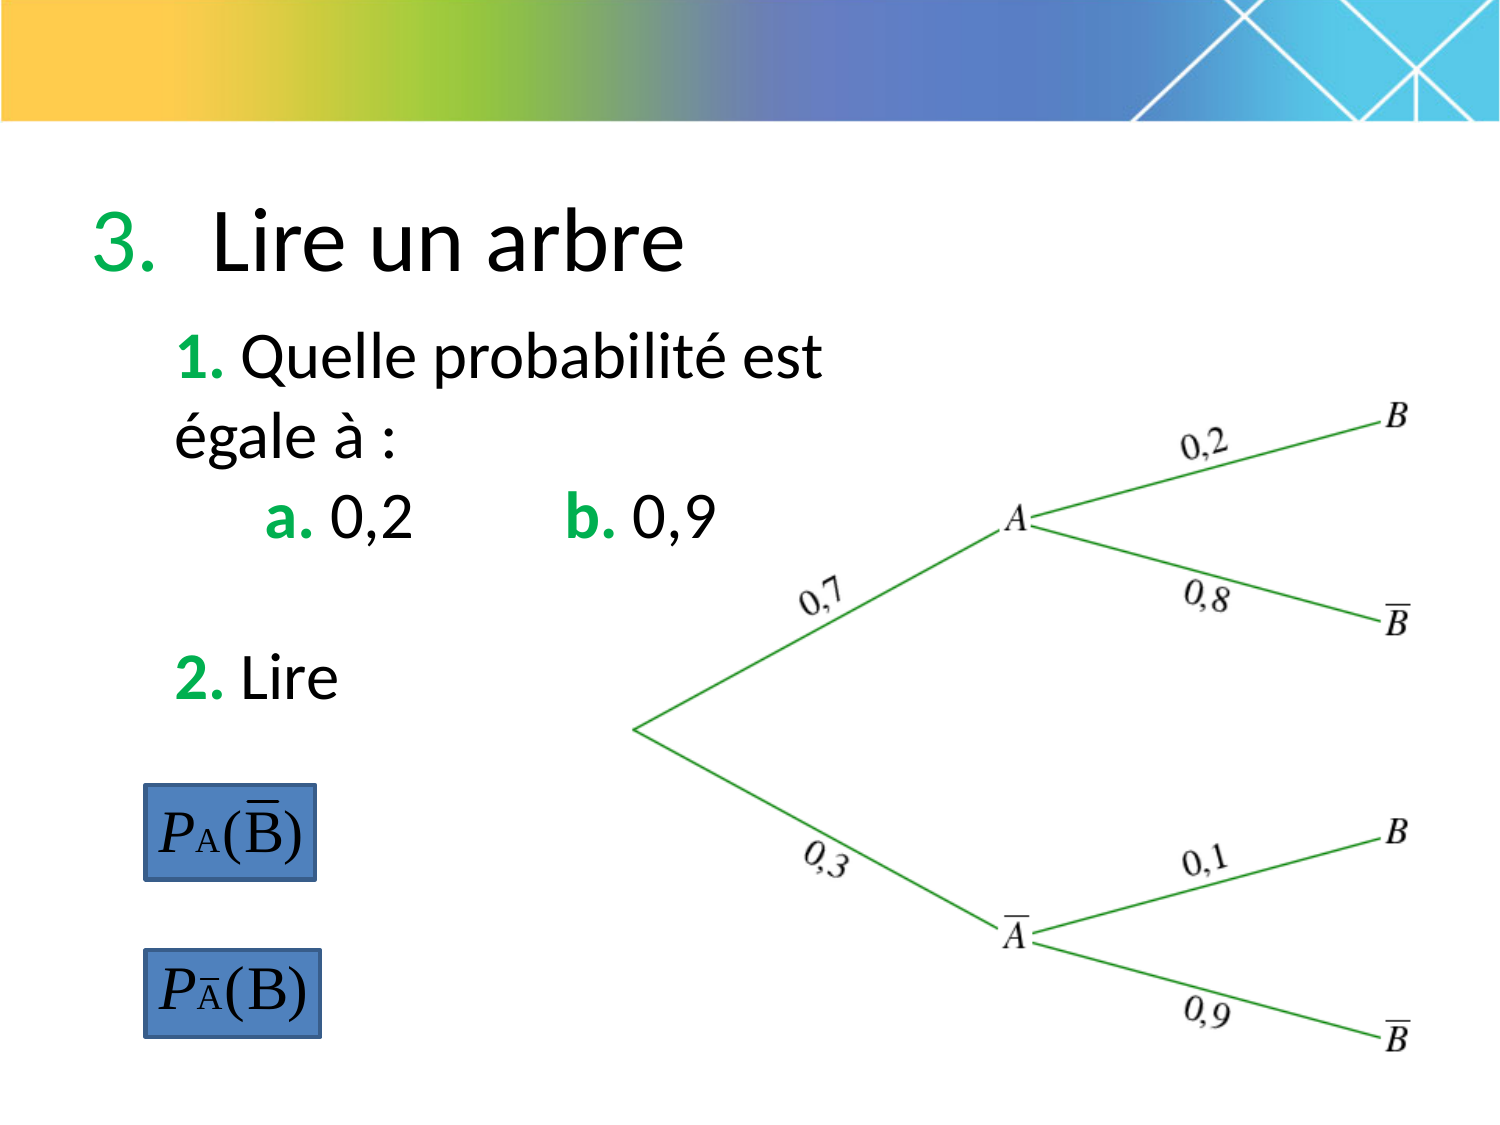

# Lire un arbre
1. Quelle probabilité est
égale à :
 a. 0,2 b. 0,9
2. Lire
a.
b.